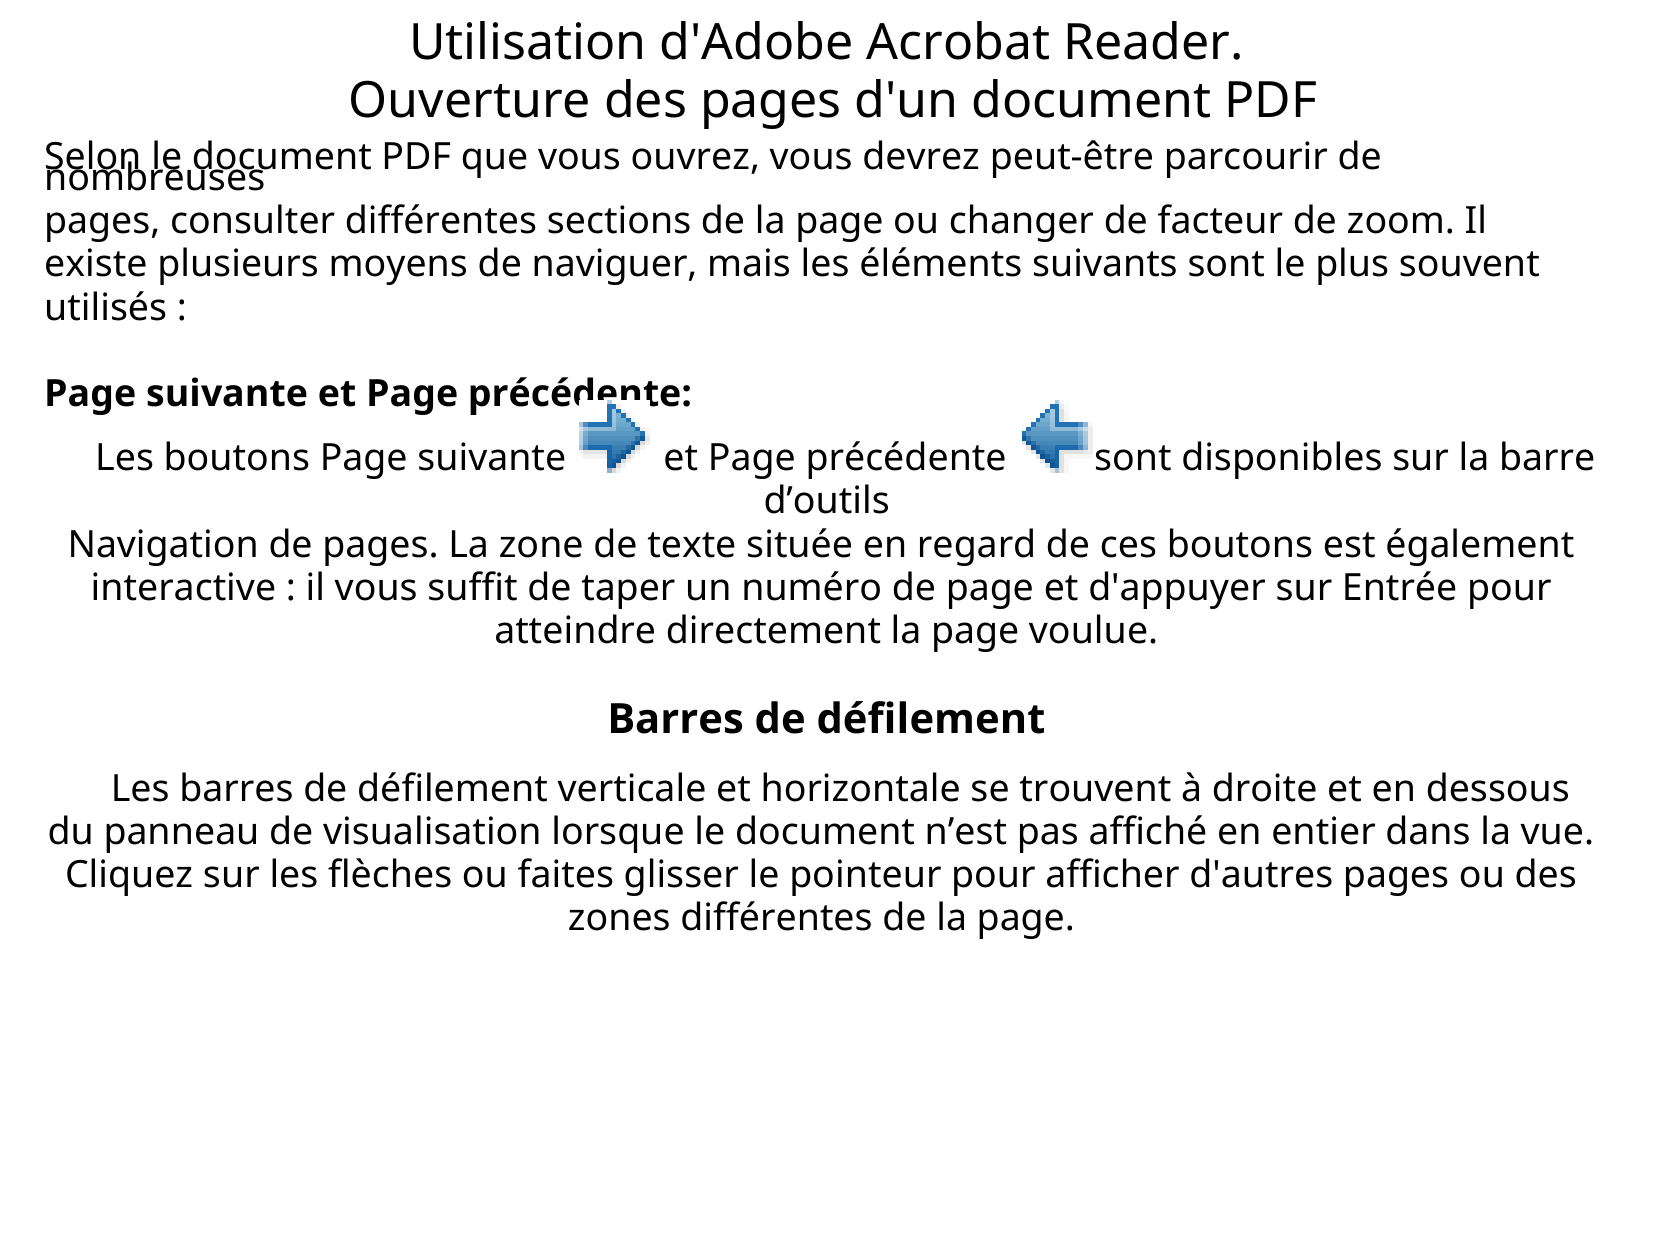

Utilisation d'Adobe Acrobat Reader.
 Ouverture des pages d'un document PDF
Selon le document PDF que vous ouvrez, vous devrez peut-être parcourir de nombreuses
pages, consulter différentes sections de la page ou changer de facteur de zoom. Il
existe plusieurs moyens de naviguer, mais les éléments suivants sont le plus souvent
utilisés :
Page suivante et Page précédente:
 Les boutons Page suivante et Page précédente sont disponibles sur la barre
 d’outils
Navigation de pages. La zone de texte située en regard de ces boutons est également
interactive : il vous suffit de taper un numéro de page et d'appuyer sur Entrée pour
atteindre directement la page voulue.
Barres de défilement
 Les barres de défilement verticale et horizontale se trouvent à droite et en dessous
du panneau de visualisation lorsque le document n’est pas affiché en entier dans la vue.
Cliquez sur les flèches ou faites glisser le pointeur pour afficher d'autres pages ou des
zones différentes de la page.